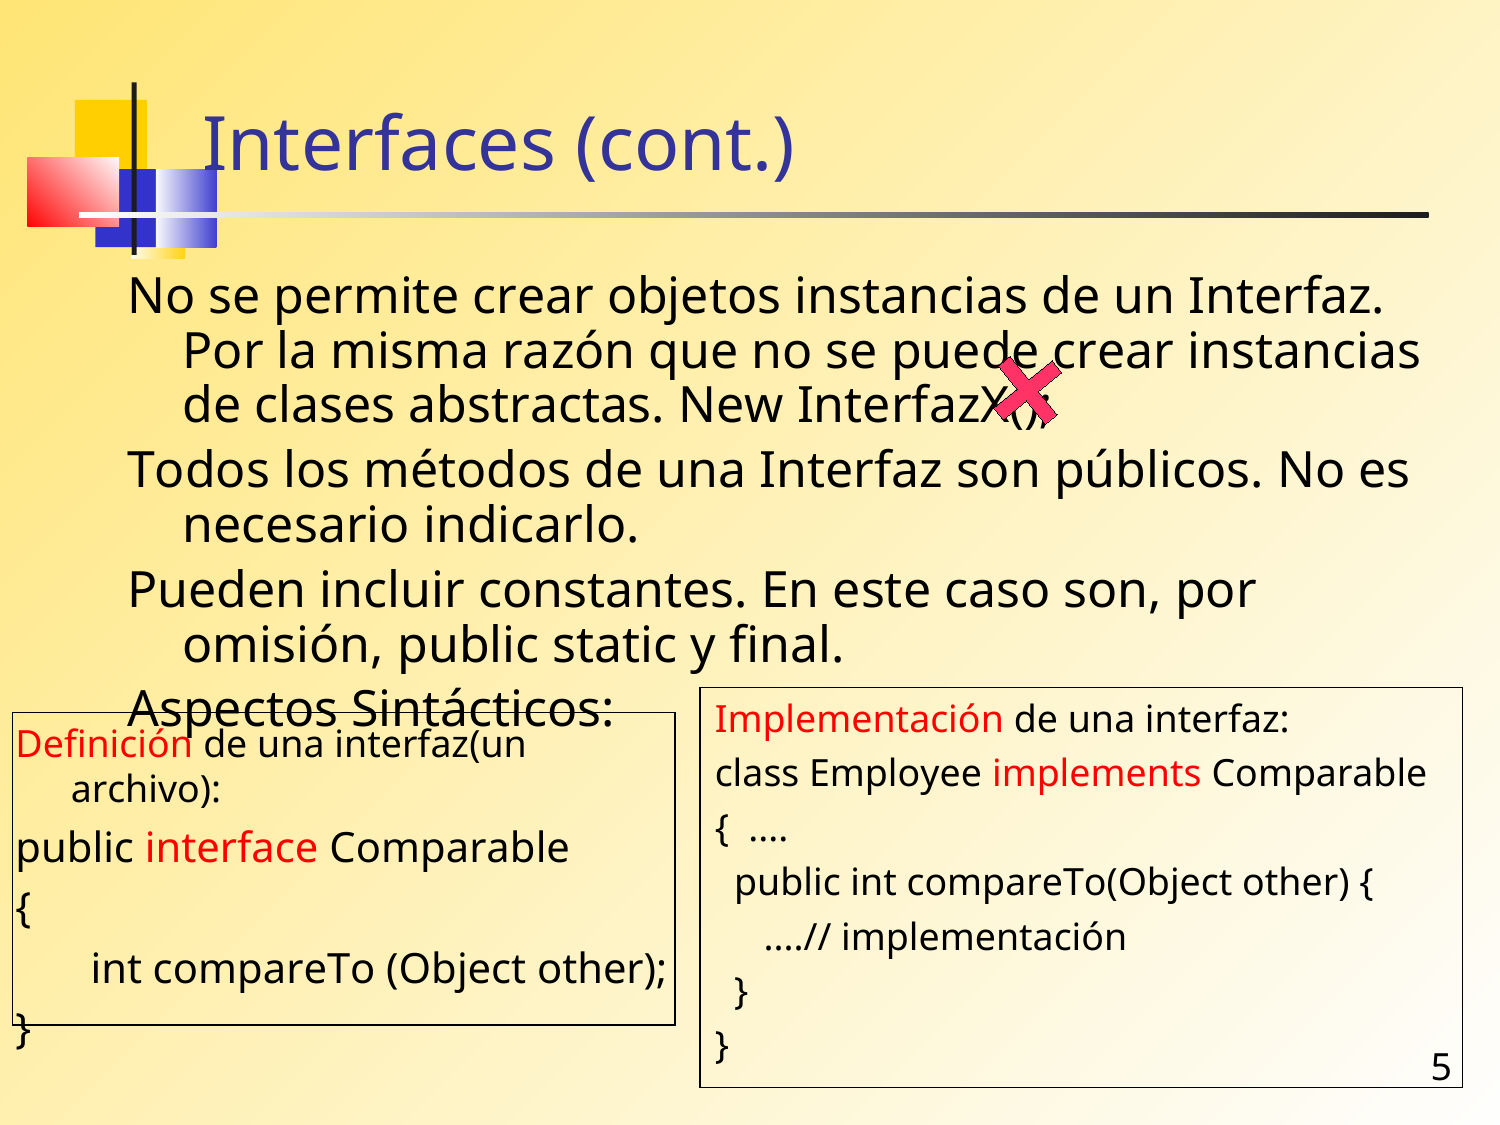

Interfaces (cont.)‏
# No se permite crear objetos instancias de un Interfaz. Por la misma razón que no se puede crear instancias de clases abstractas. New InterfazX();
Todos los métodos de una Interfaz son públicos. No es necesario indicarlo.
Pueden incluir constantes. En este caso son, por omisión, public static y final.
Aspectos Sintácticos:
Implementación de una interfaz:
class Employee implements Comparable
{ ....
 public int compareTo(Object other) {
 ....// implementación
 }
}
Definición de una interfaz(un archivo):
public interface Comparable
{
 int compareTo (Object other);
}
5